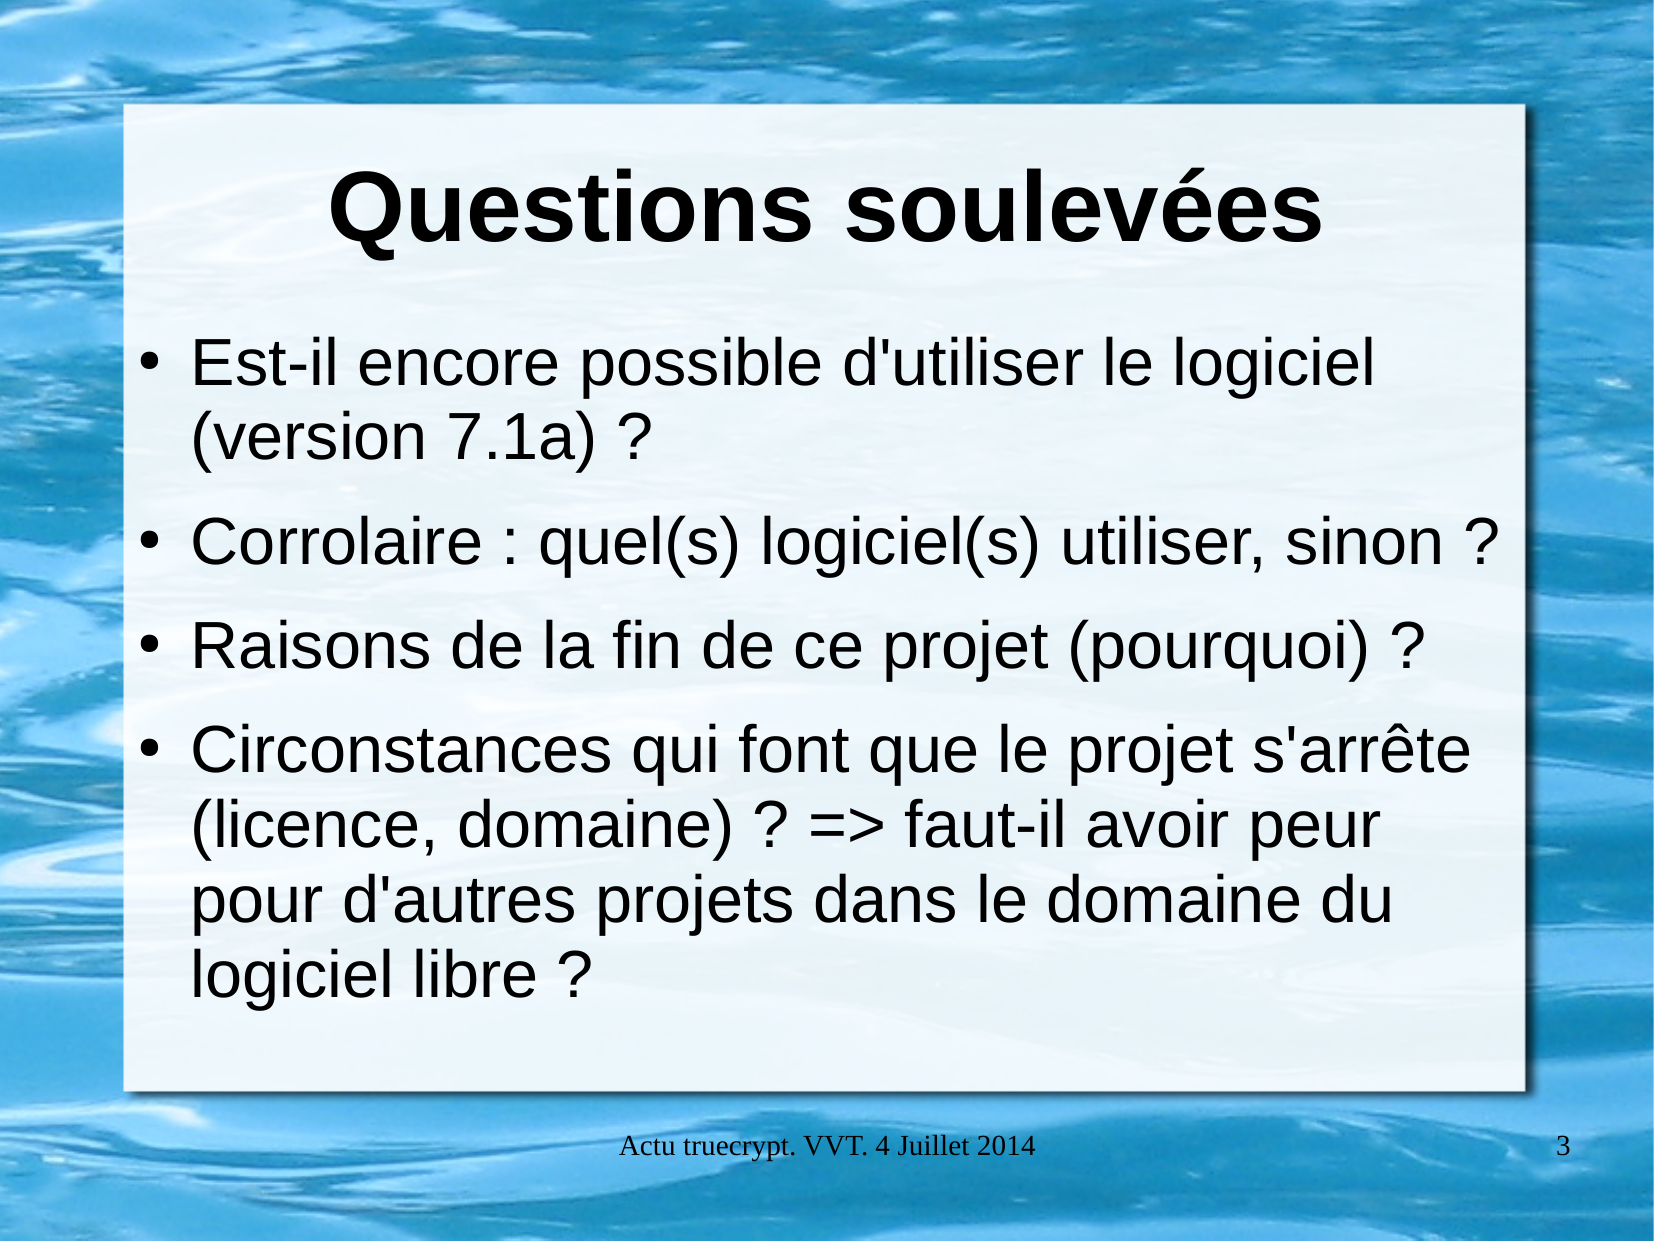

# Questions soulevées
Est-il encore possible d'utiliser le logiciel (version 7.1a) ?
Corrolaire : quel(s) logiciel(s) utiliser, sinon ?
Raisons de la fin de ce projet (pourquoi) ?
Circonstances qui font que le projet s'arrête (licence, domaine) ? => faut-il avoir peur pour d'autres projets dans le domaine du logiciel libre ?
Actu truecrypt. VVT. 4 Juillet 2014
3